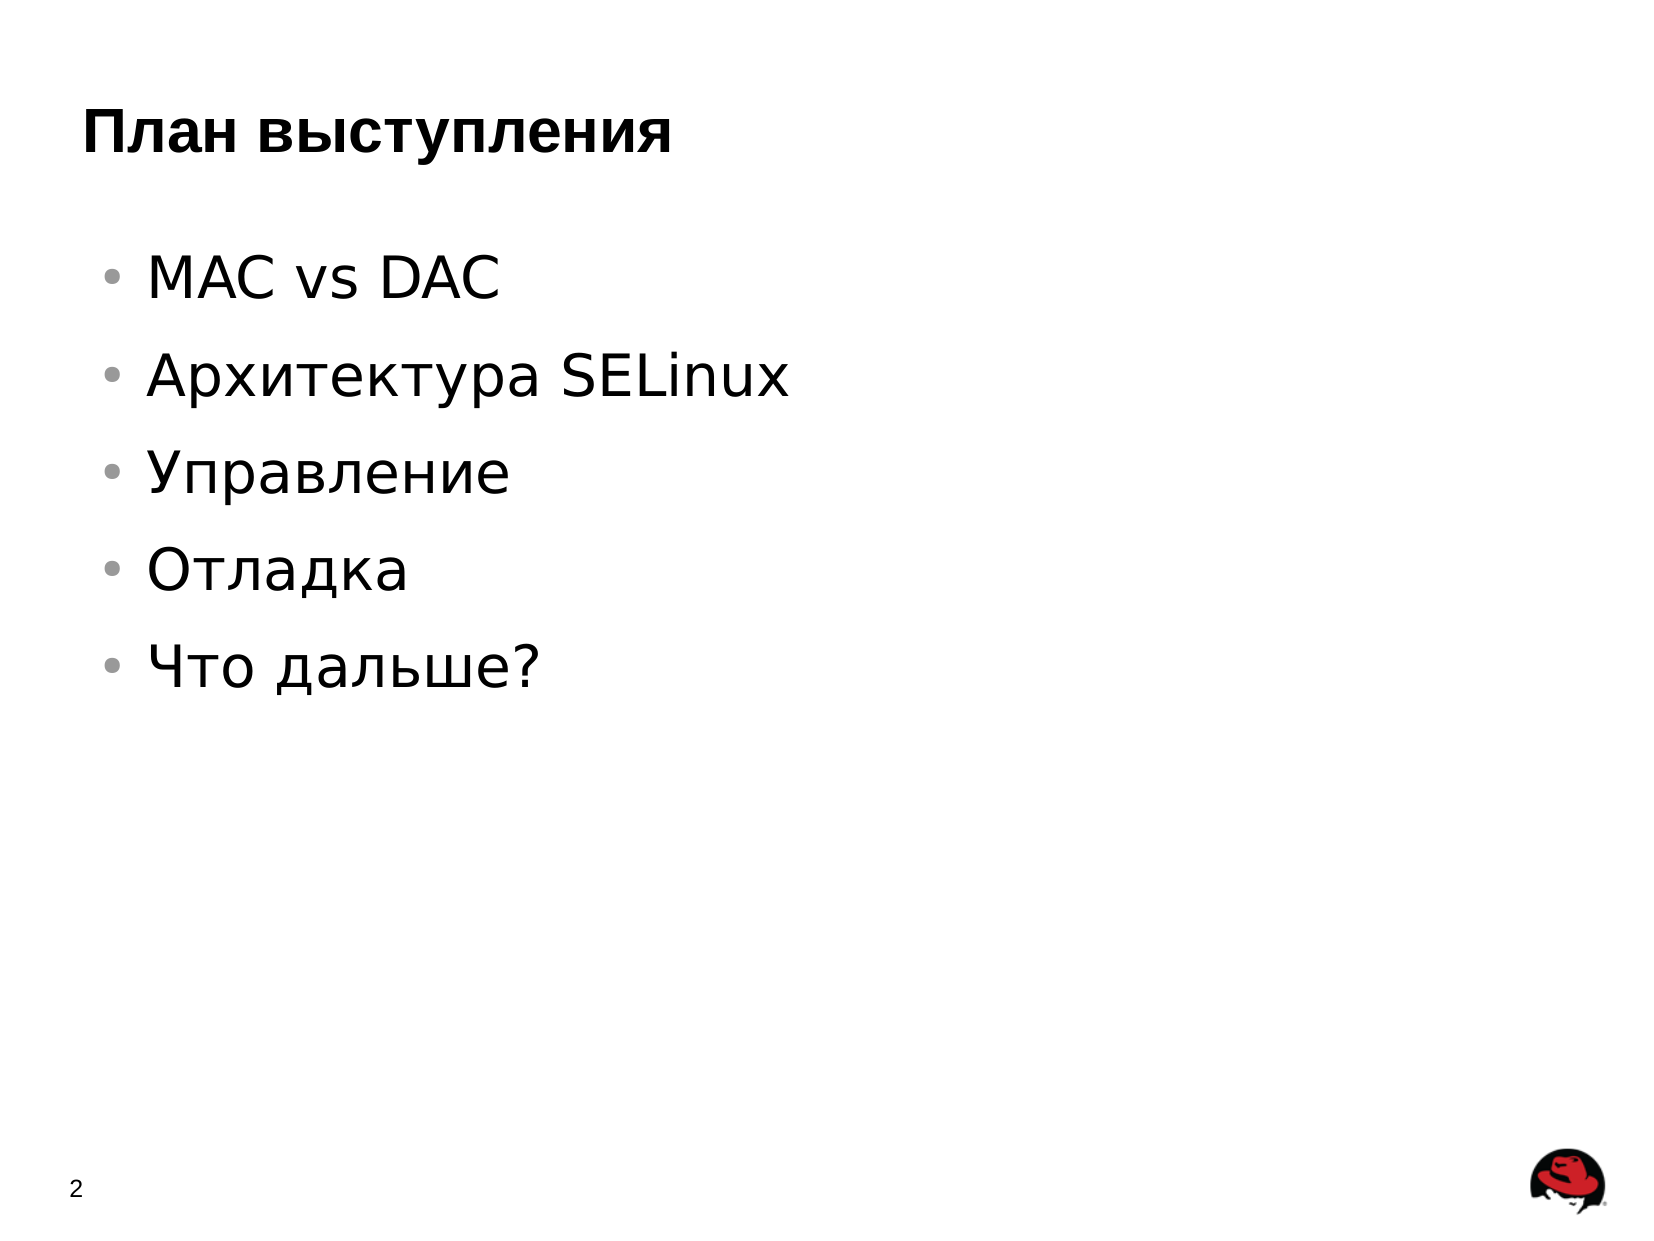

# План выступления
MAC vs DAC
Архитектура SELinux
Управление
Отладка
Что дальше?